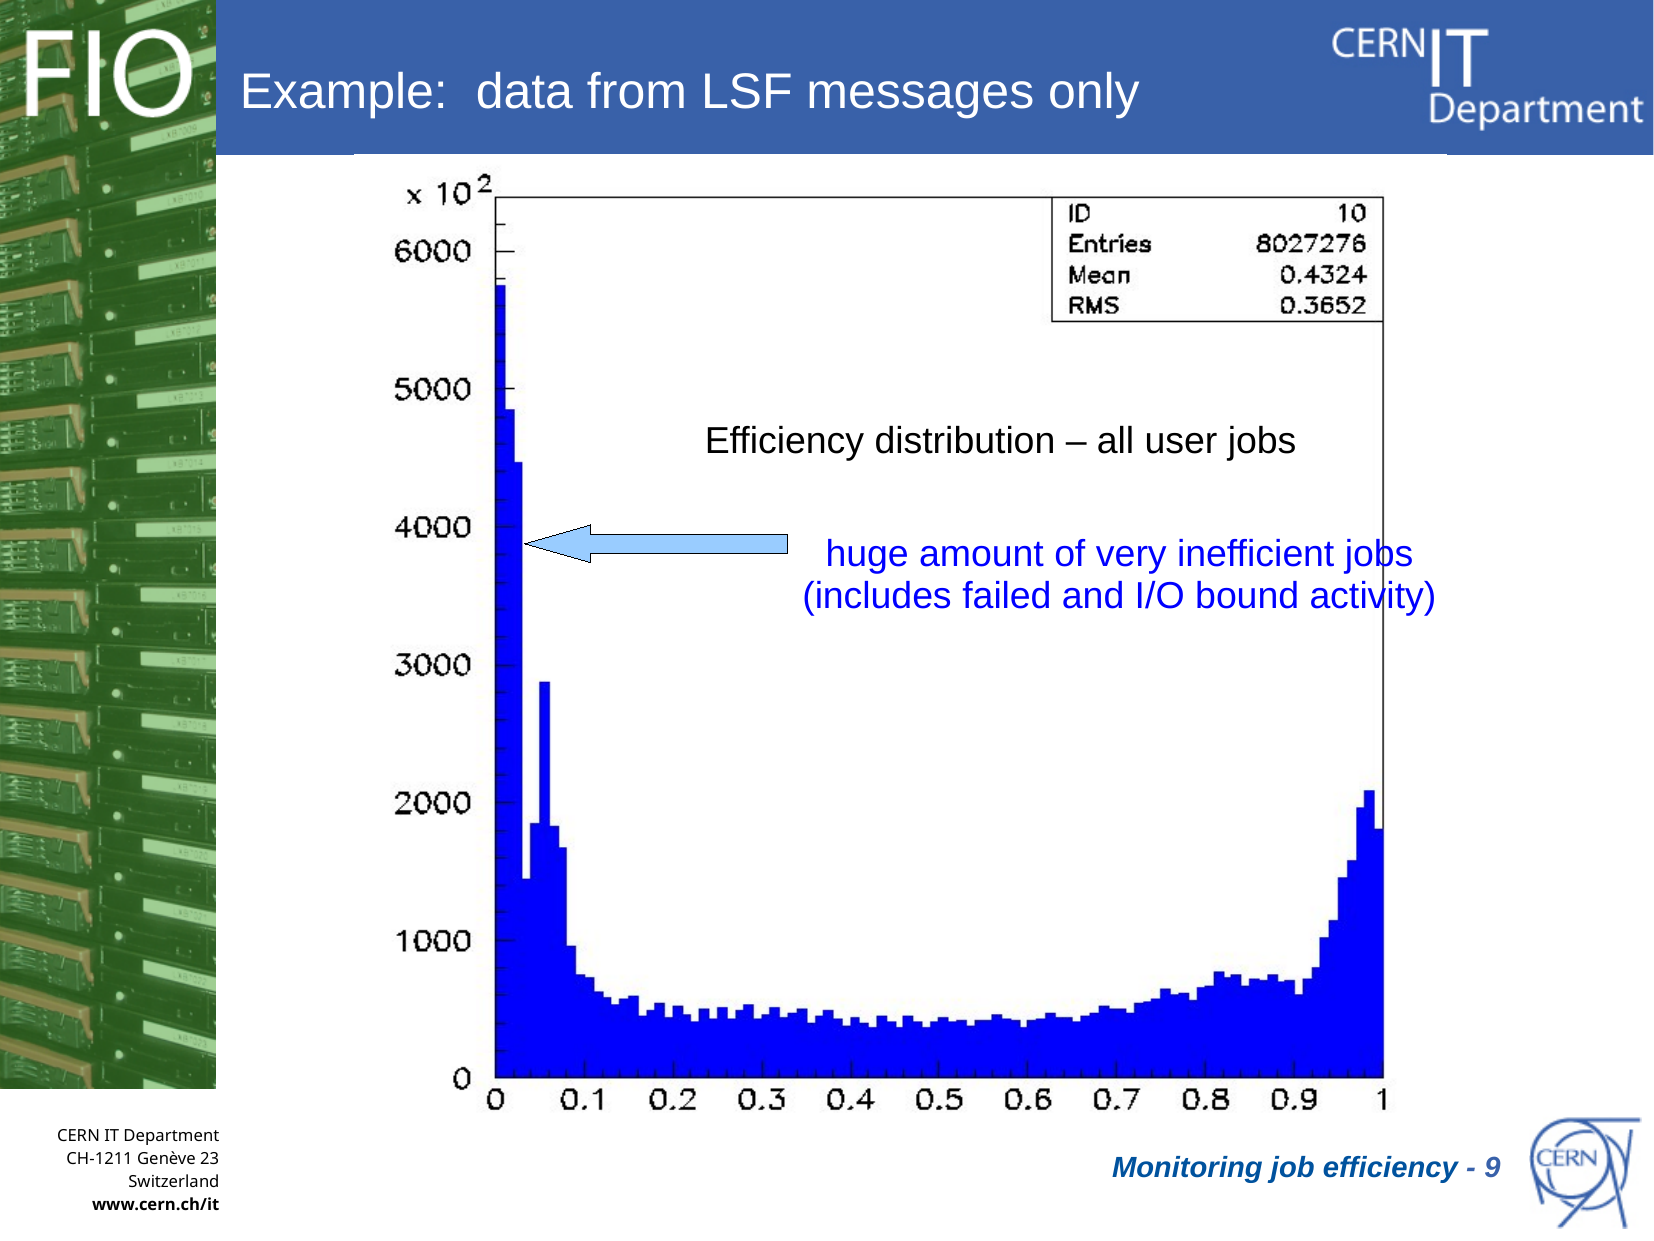

Example: data from LSF messages only
Efficiency distribution – all user jobs
huge amount of very inefficient jobs
(includes failed and I/O bound activity)